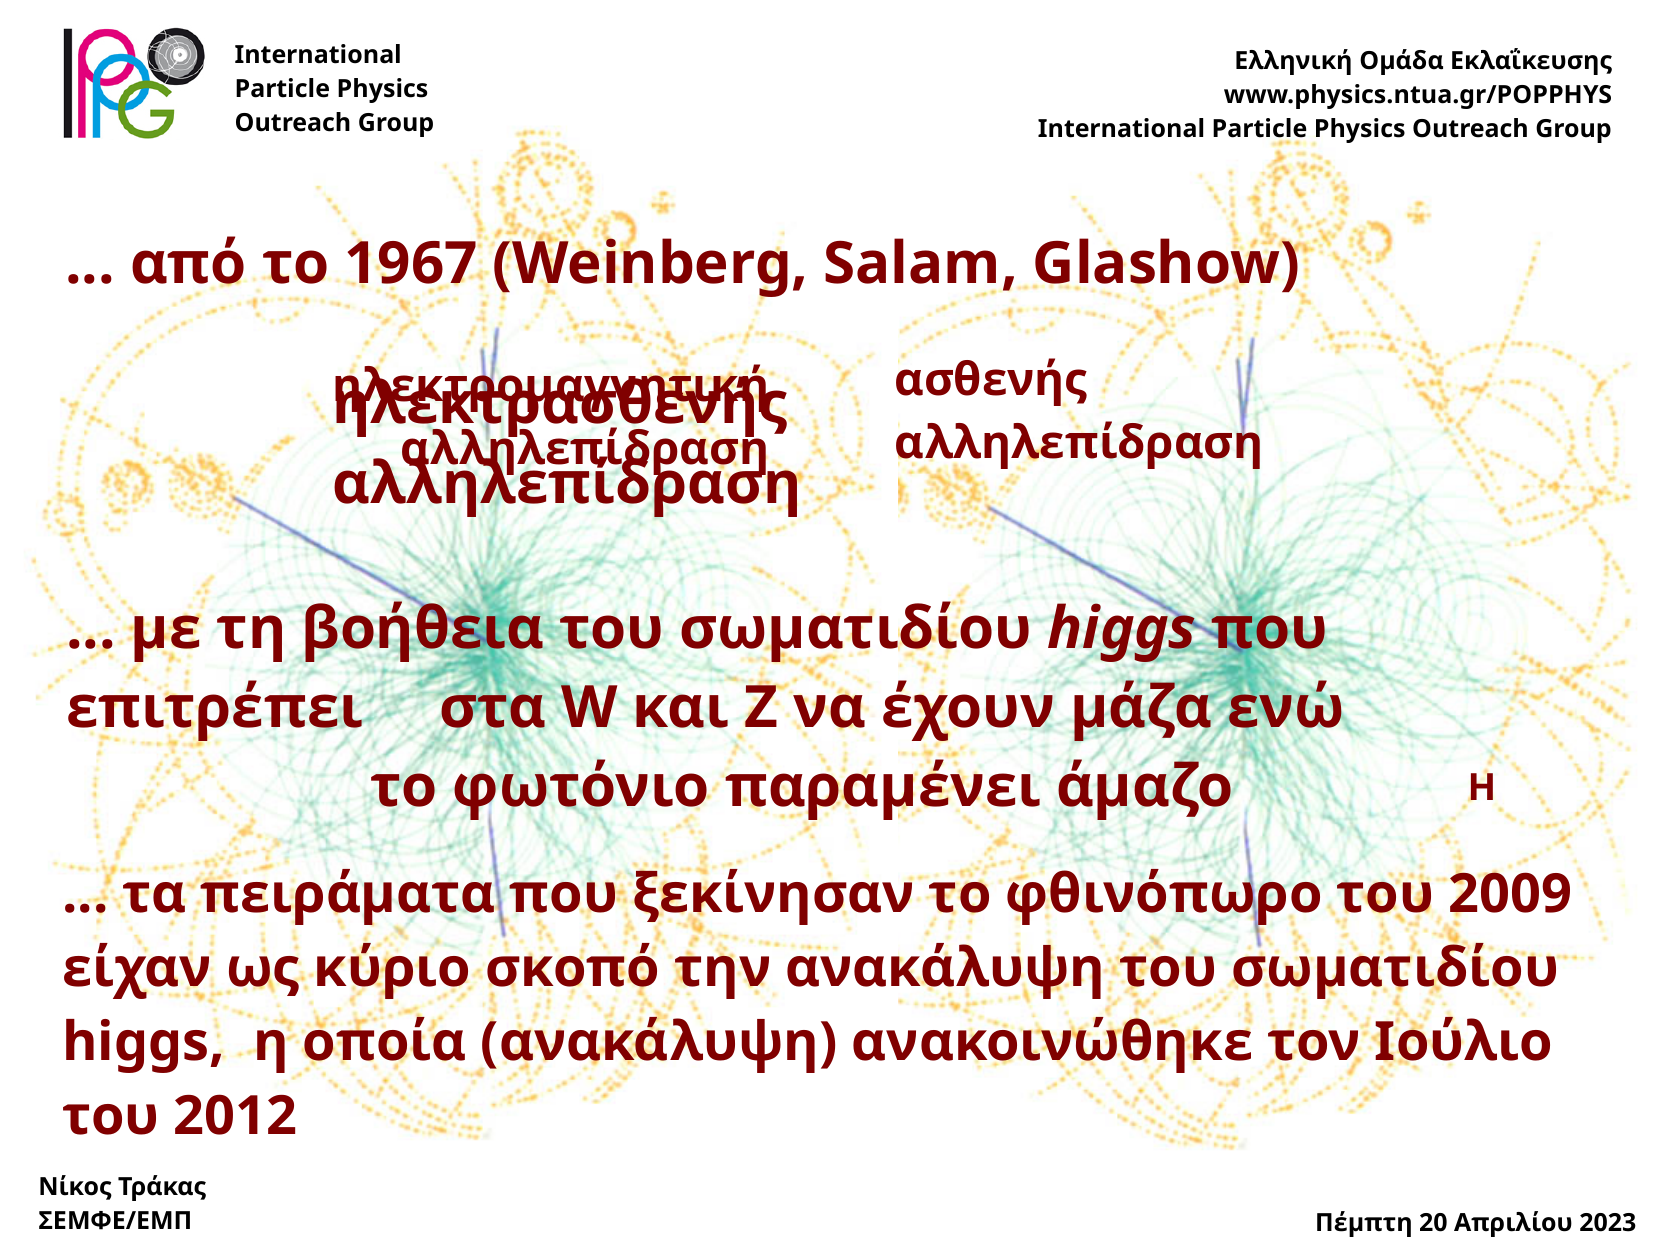

... από το 1967 (Weinberg, Salam, Glashow)
ασθενής
αλληλεπίδραση
ηλεκτρομαγνητική
αλληλεπίδραση
ηλεκτρασθενής αλληλεπίδραση
... με τη βοήθεια του σωματιδίου higgs που επιτρέπει στα W και Z να έχουν μάζα ενώ το φωτόνιο παραμένει άμαζο
H
... τα πειράματα που ξεκίνησαν το φθινόπωρο του 2009 είχαν ως κύριο σκοπό την ανακάλυψη του σωματιδίου higgs, η οποία (ανακάλυψη) ανακοινώθηκε τον Ιούλιο του 2012